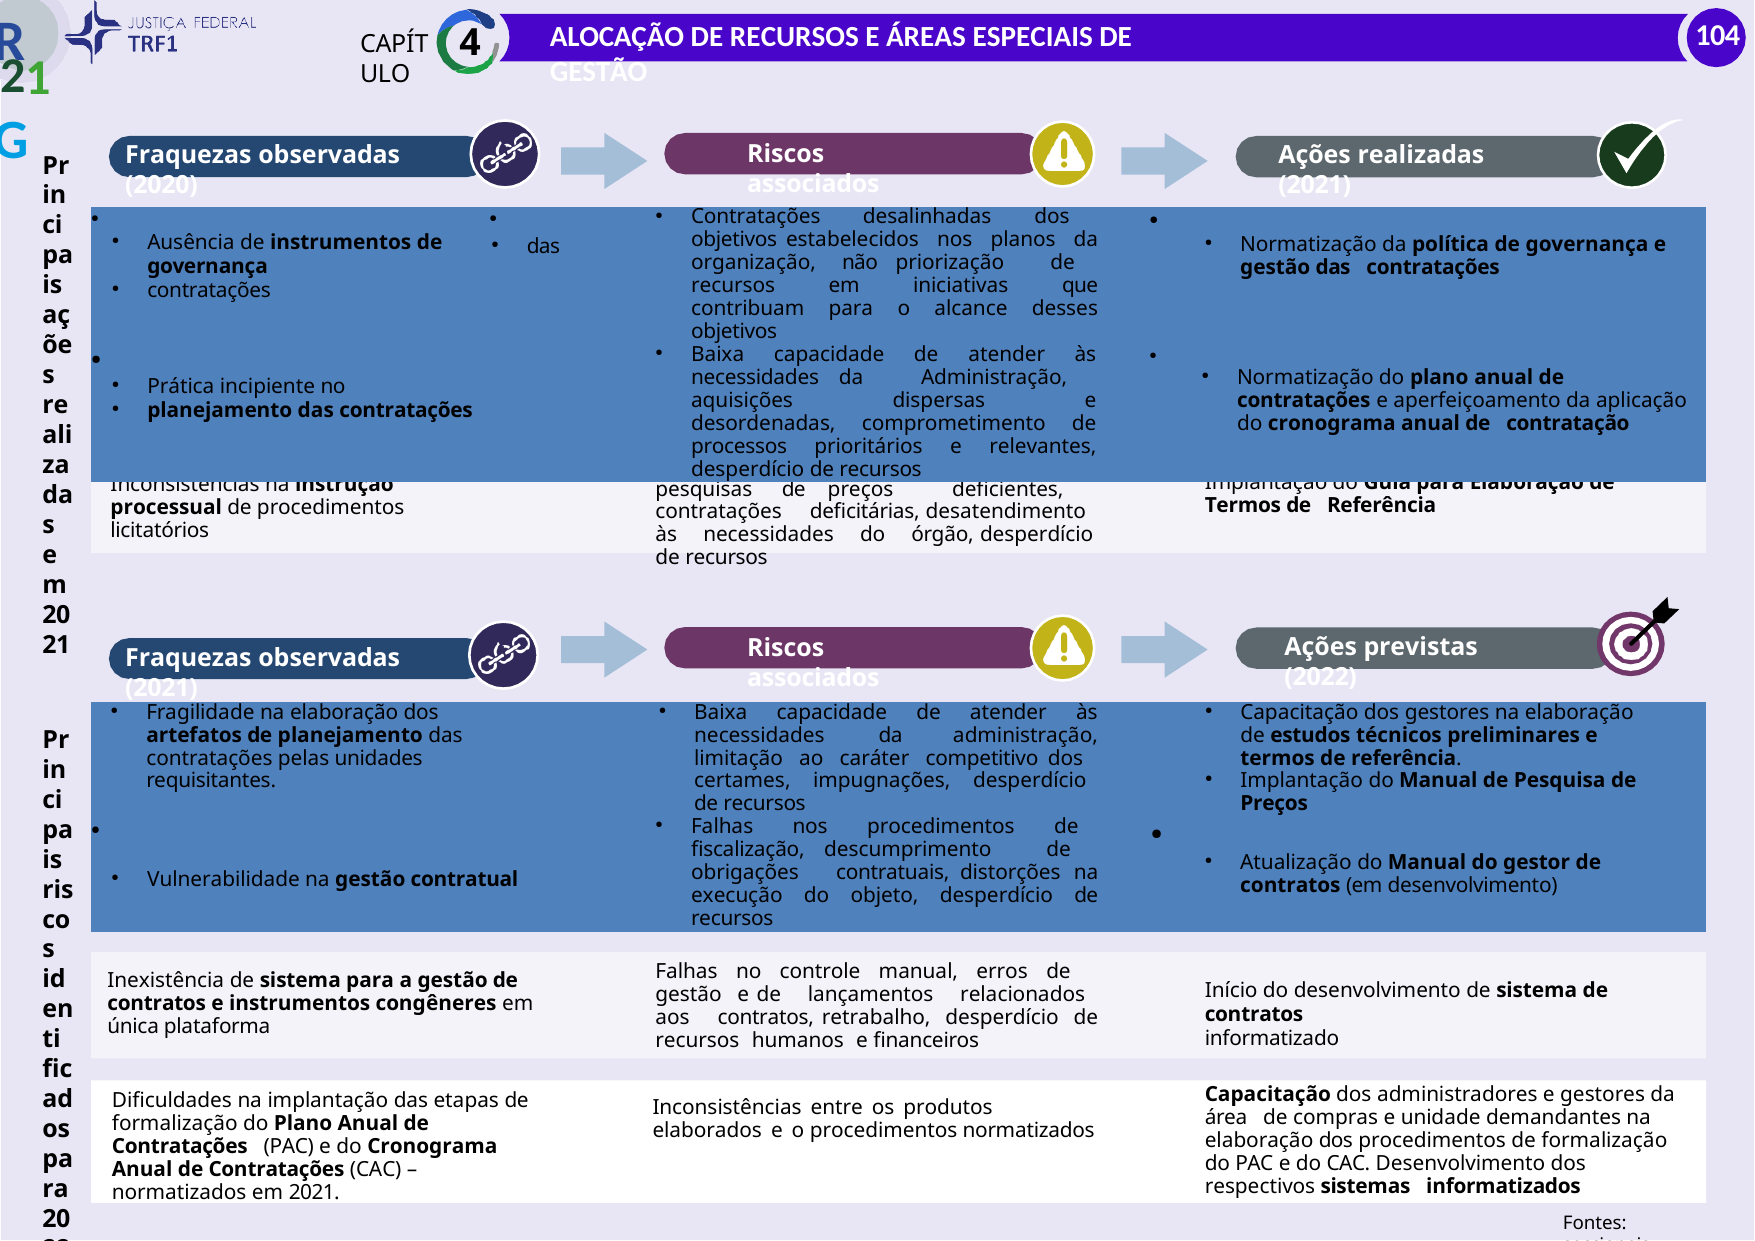

RG
104
21
ALOCAÇÃO DE RECURSOS E ÁREAS ESPECIAIS DE GESTÃO
4
CAPÍTULO
Riscos associados
Fraquezas observadas (2020)
Ações realizadas (2021)
Principais ações realizadas em 2021
| Ausência de instrumentos de governança contratações | das | Contratações desalinhadas dos objetivos estabelecidos nos planos da organização, não priorização de recursos em iniciativas que contribuam para o alcance desses objetivos | Normatização da política de governança e gestão das contratações |
| --- | --- | --- | --- |
| Prática incipiente no planejamento das contratações | Baixa capacidade de atender às necessidades da Administração, aquisições dispersas e desordenadas, comprometimento de processos prioritários e relevantes, desperdício de recursos | | Normatização do plano anual de contratações e aperfeiçoamento da aplicação do cronograma anual de contratação |
Frustração de certames devido a pesquisas de preços deficientes, contratações deficitárias, desatendimento às necessidades do órgão, desperdício de recursos
Implantação do Guia para Elaboração de Termos de Referência
Inconsistências na instrução processual de procedimentos licitatórios
Ações previstas (2022)
Riscos associados
Fraquezas observadas (2021)
| Fragilidade na elaboração dos artefatos de planejamento das contratações pelas unidades requisitantes. | Baixa capacidade de atender às necessidades da administração, limitação ao caráter competitivo dos certames, impugnações, desperdício de recursos | Capacitação dos gestores na elaboração de estudos técnicos preliminares e termos de referência. Implantação do Manual de Pesquisa de Preços |
| --- | --- | --- |
| Vulnerabilidade na gestão contratual | Falhas nos procedimentos de fiscalização, descumprimento de obrigações contratuais, distorções na execução do objeto, desperdício de recursos | Atualização do Manual do gestor de contratos (em desenvolvimento) |
Principais riscos identificados para 2022
Falhas no controle manual, erros de gestão e de lançamentos relacionados aos contratos, retrabalho, desperdício de recursos humanos e financeiros
Inexistência de sistema para a gestão de contratos e instrumentos congêneres em única plataforma
Início do desenvolvimento de sistema de contratos
informatizado
Capacitação dos administradores e gestores da área de compras e unidade demandantes na elaboração dos procedimentos de formalização do PAC e do CAC. Desenvolvimento dos respectivos sistemas informatizados
Dificuldades na implantação das etapas de formalização do Plano Anual de Contratações (PAC) e do Cronograma Anual de Contratações (CAC) – normatizados em 2021.
Inconsistências entre os produtos elaborados e o procedimentos normatizados
Fontes: seccionais